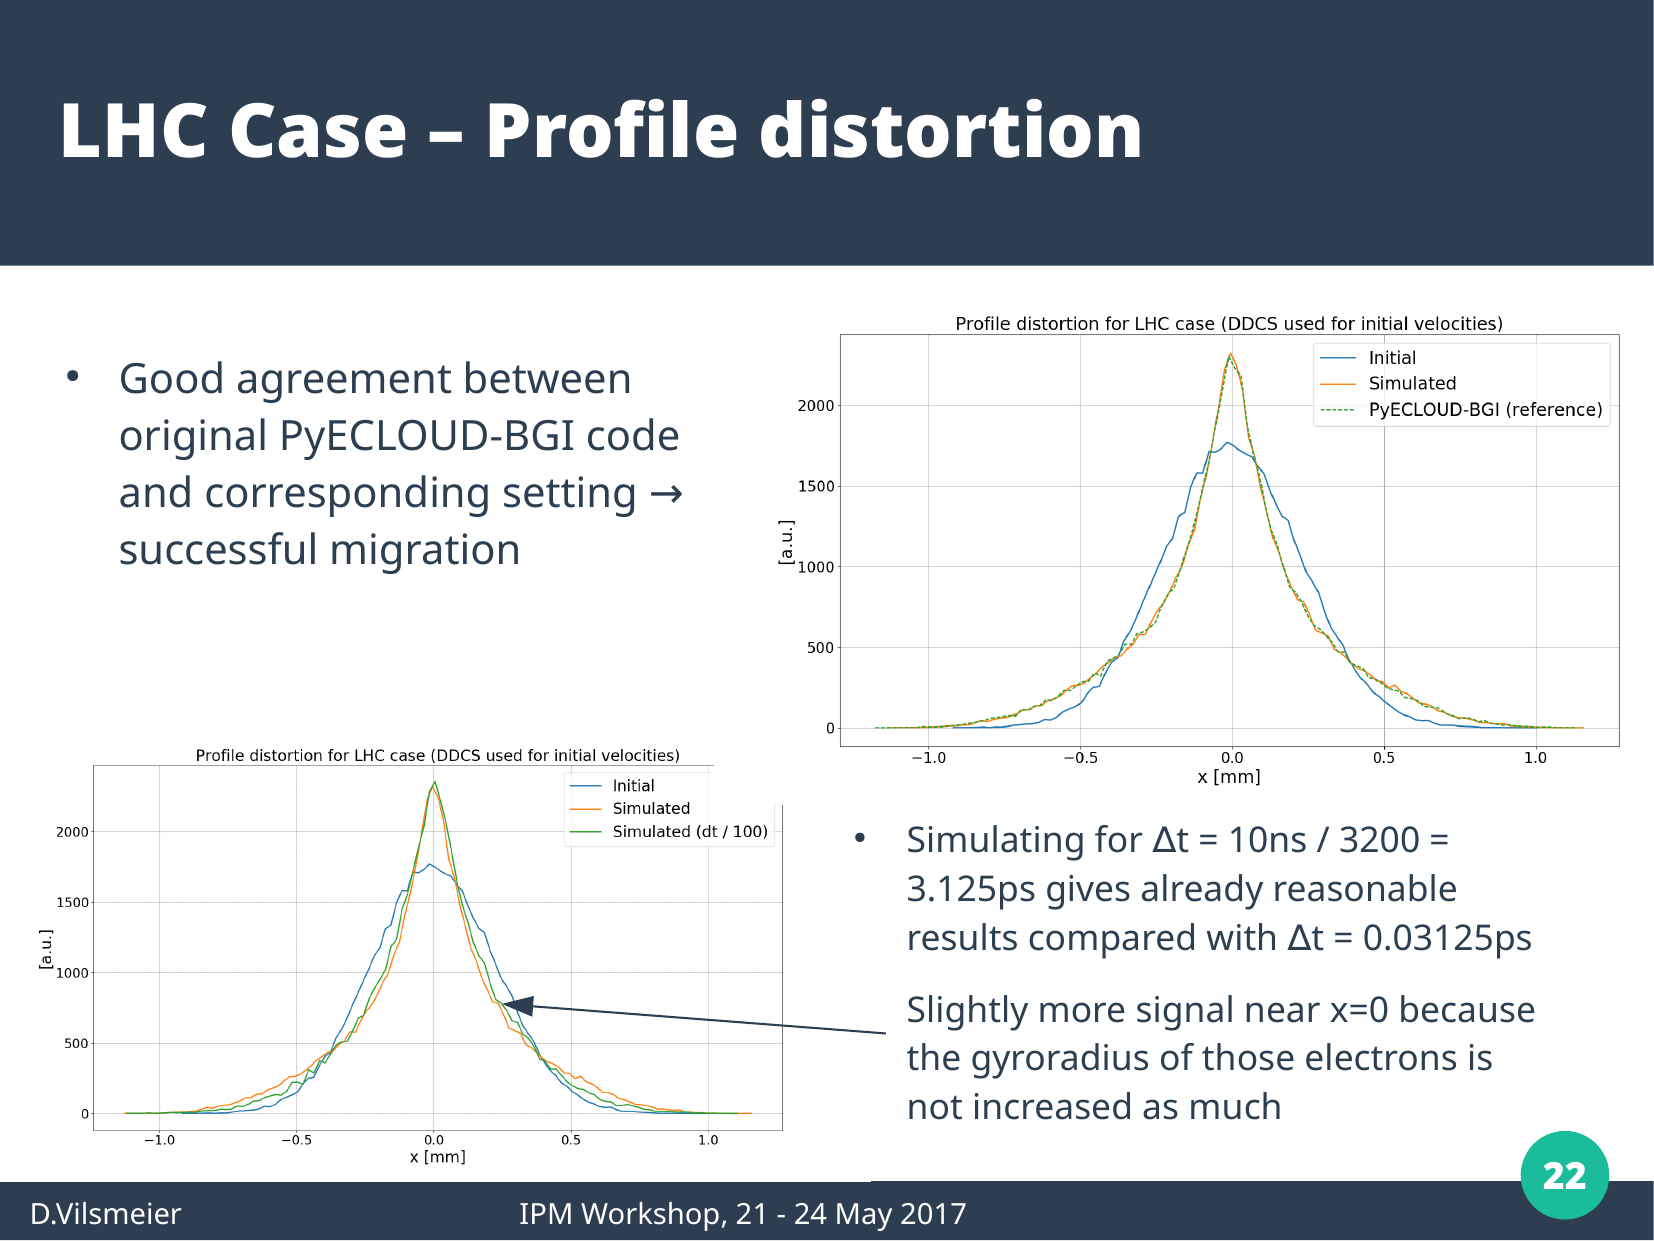

# LHC Case – Profile distortion
Good agreement between original PyECLOUD-BGI code and corresponding setting → successful migration
Simulating for ∆t = 10ns / 3200 = 3.125ps gives already reasonable results compared with ∆t = 0.03125ps
Slightly more signal near x=0 because the gyroradius of those electrons is not increased as much
22
D.Vilsmeier IPM Workshop, 21 - 24 May 2017